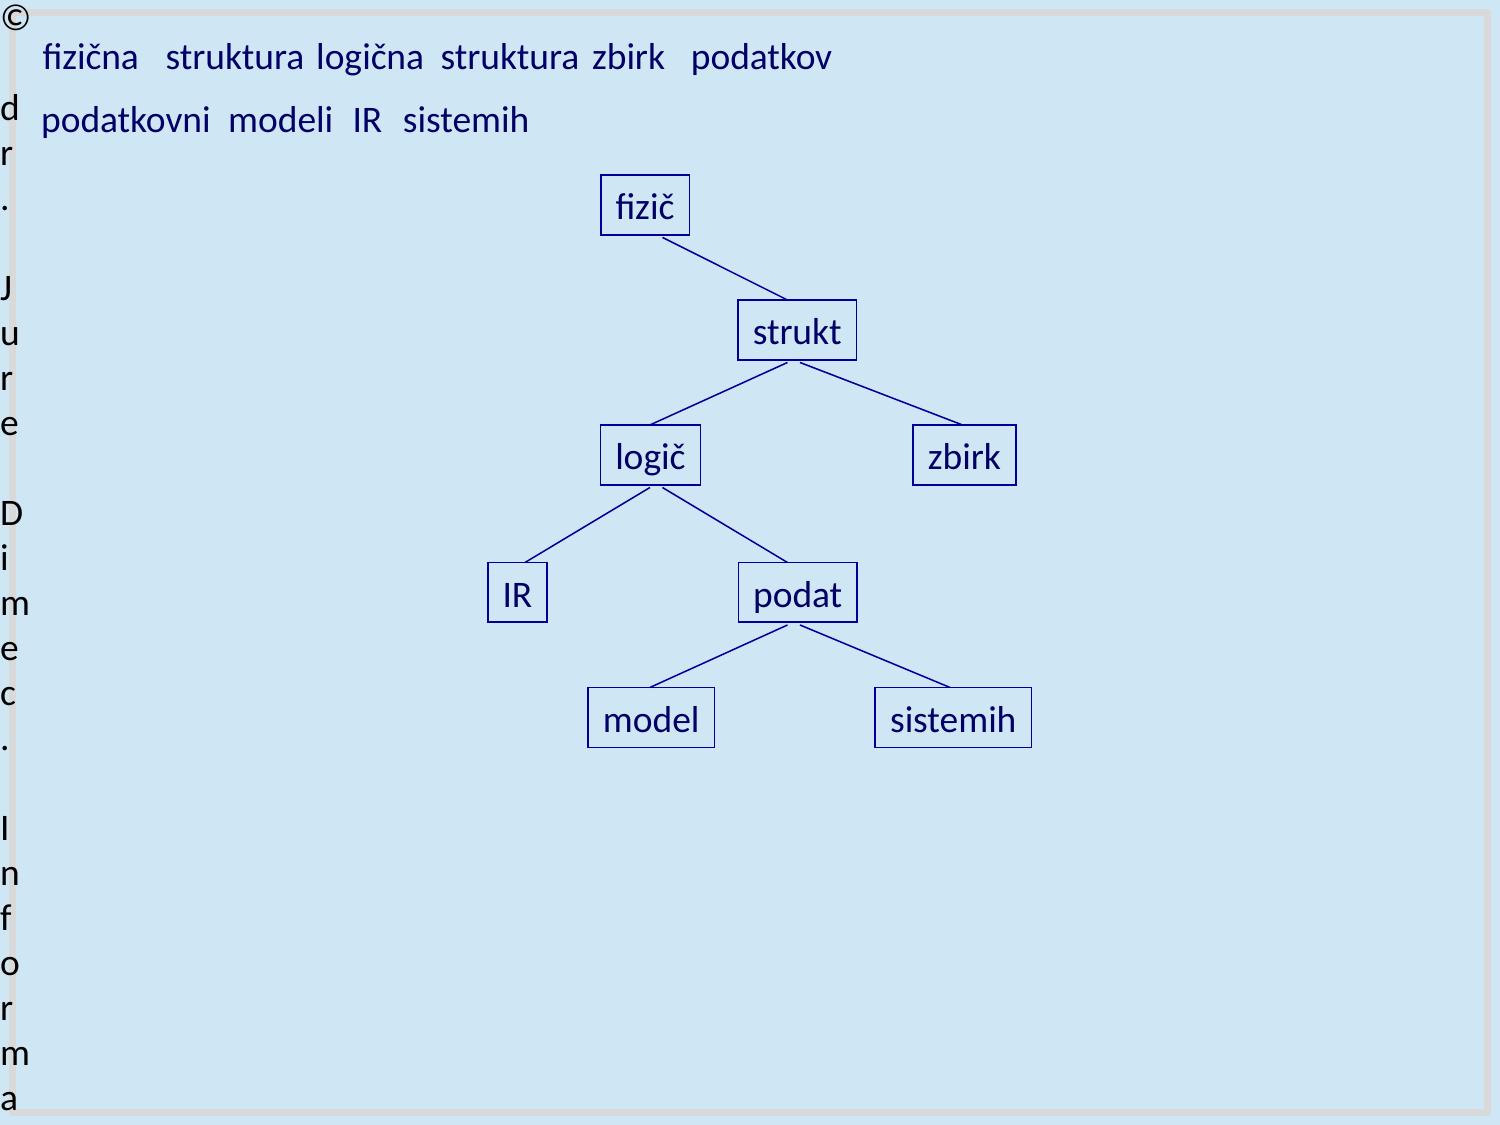

© dr. Jure Dimec. Informacijski viri na Internetu (2012 / 13). Arhitekture zbirk.
fizična
struktura
logična
struktura
zbirk
podatkov
podatkovni
modeli
IR
sistemih
fizič
strukt
logič
zbirk
IR
podat
model
sistemih